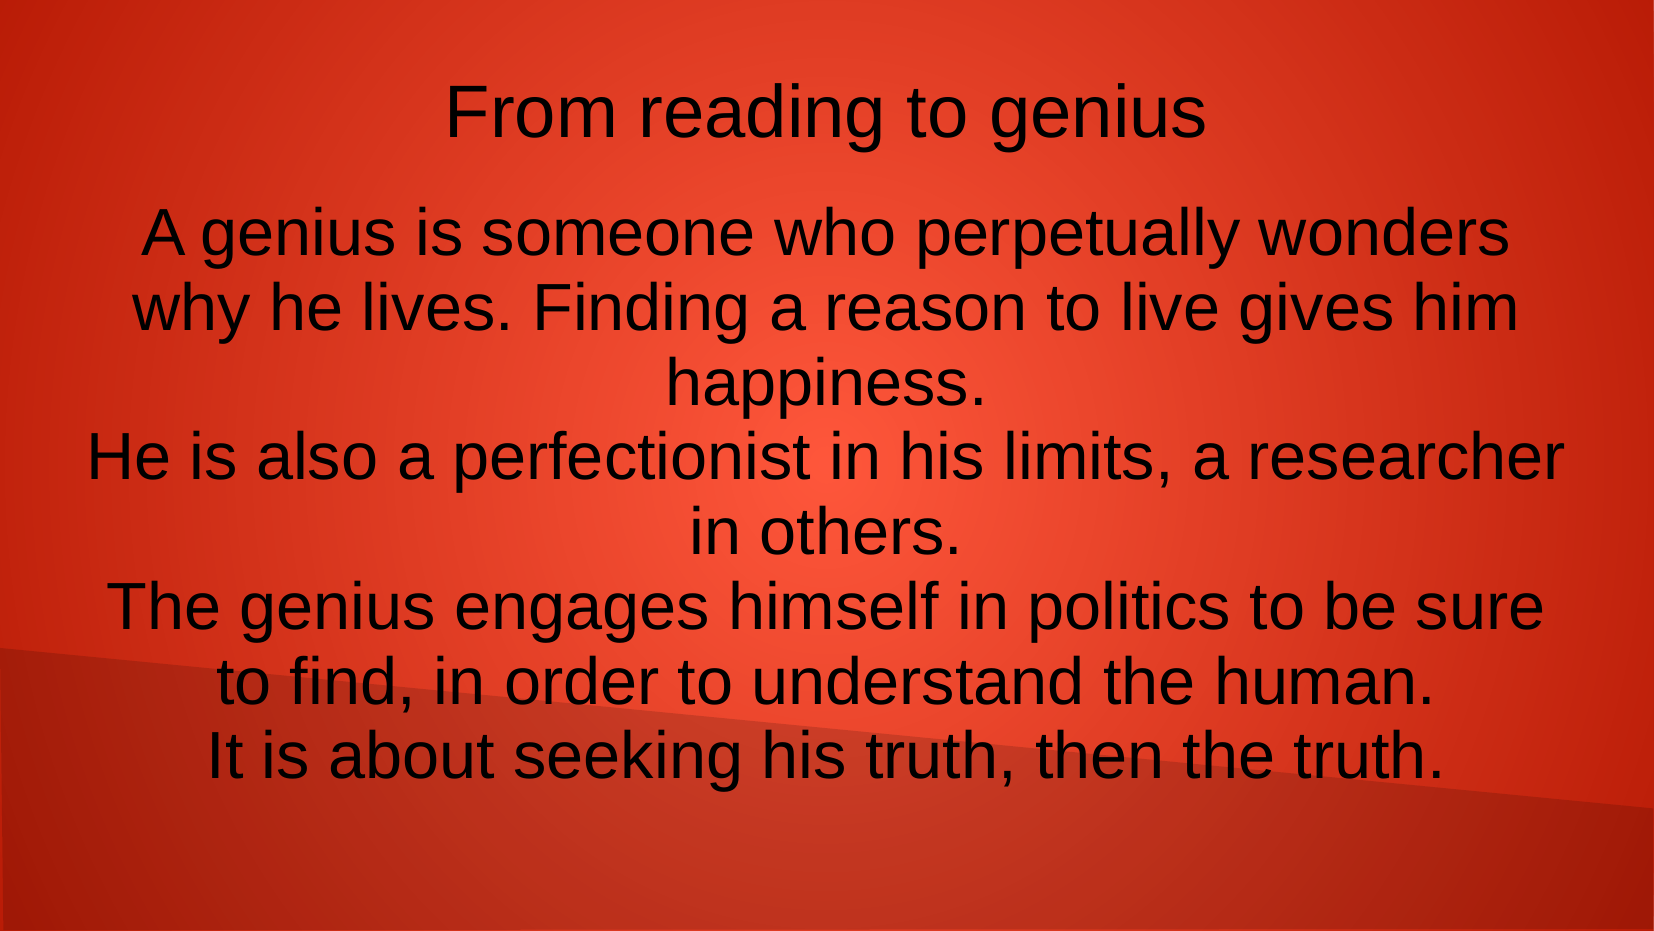

# From reading to genius
A genius is someone who perpetually wonders why he lives. Finding a reason to live gives him happiness.
He is also a perfectionist in his limits, a researcher in others.
The genius engages himself in politics to be sure to find, in order to understand the human.
It is about seeking his truth, then the truth.